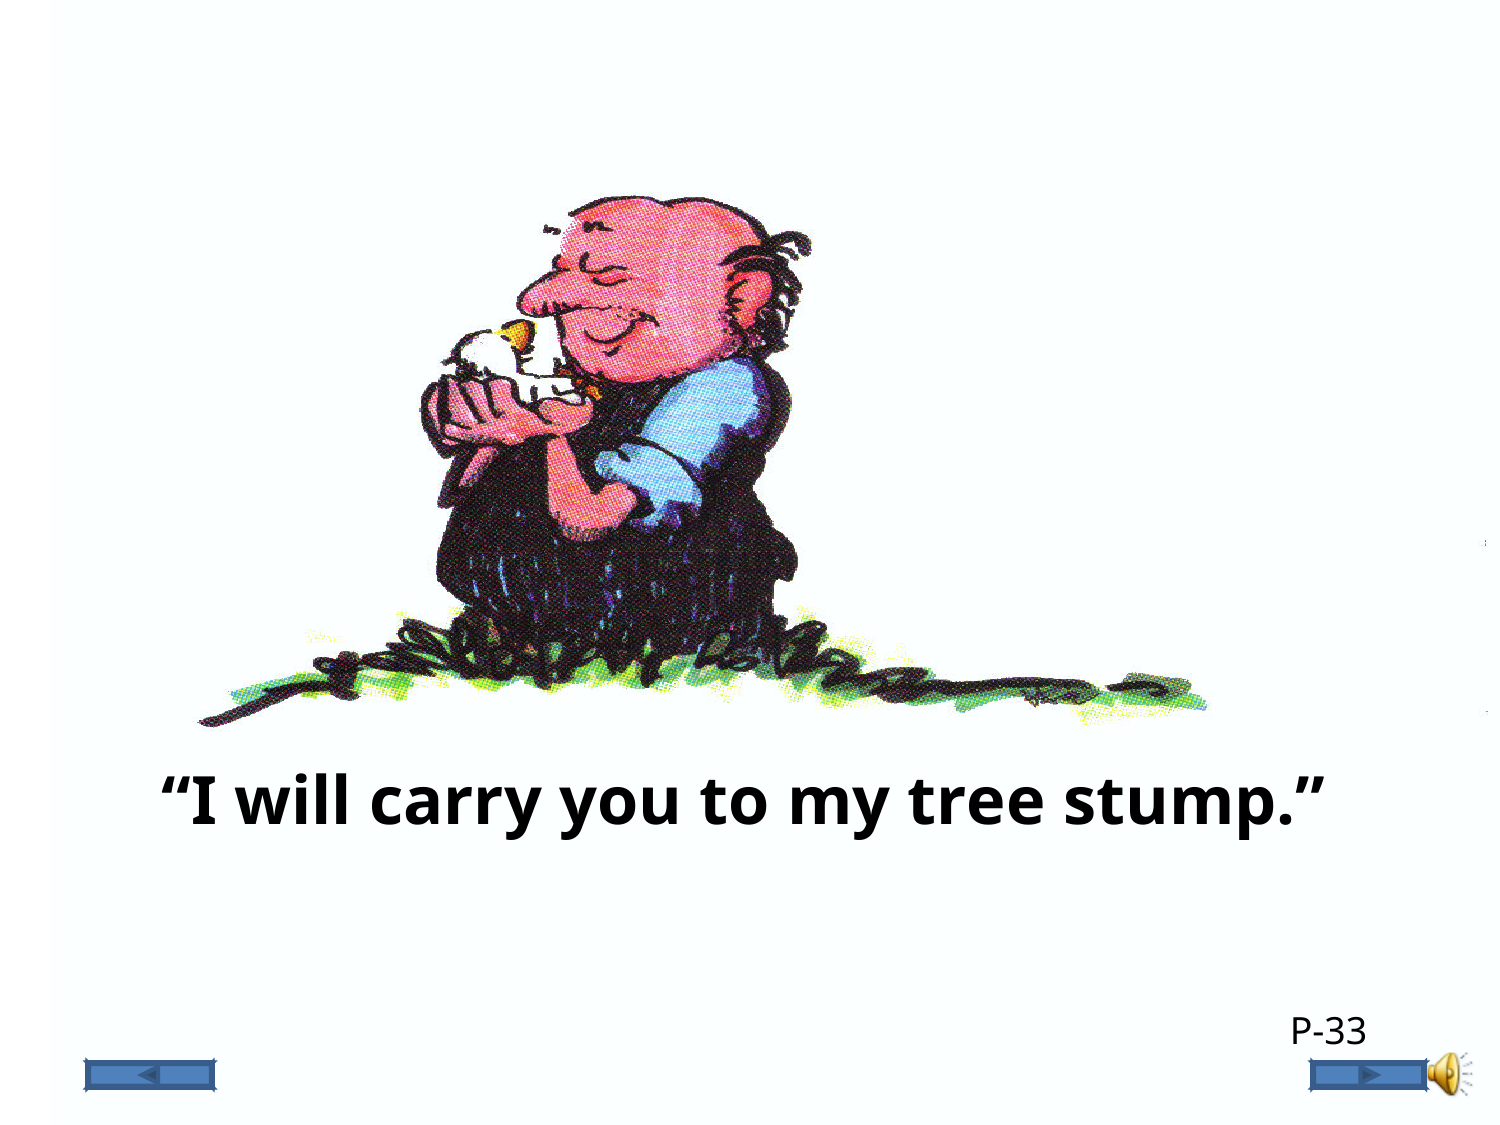

“I will carry you to my tree stump.”
P-33